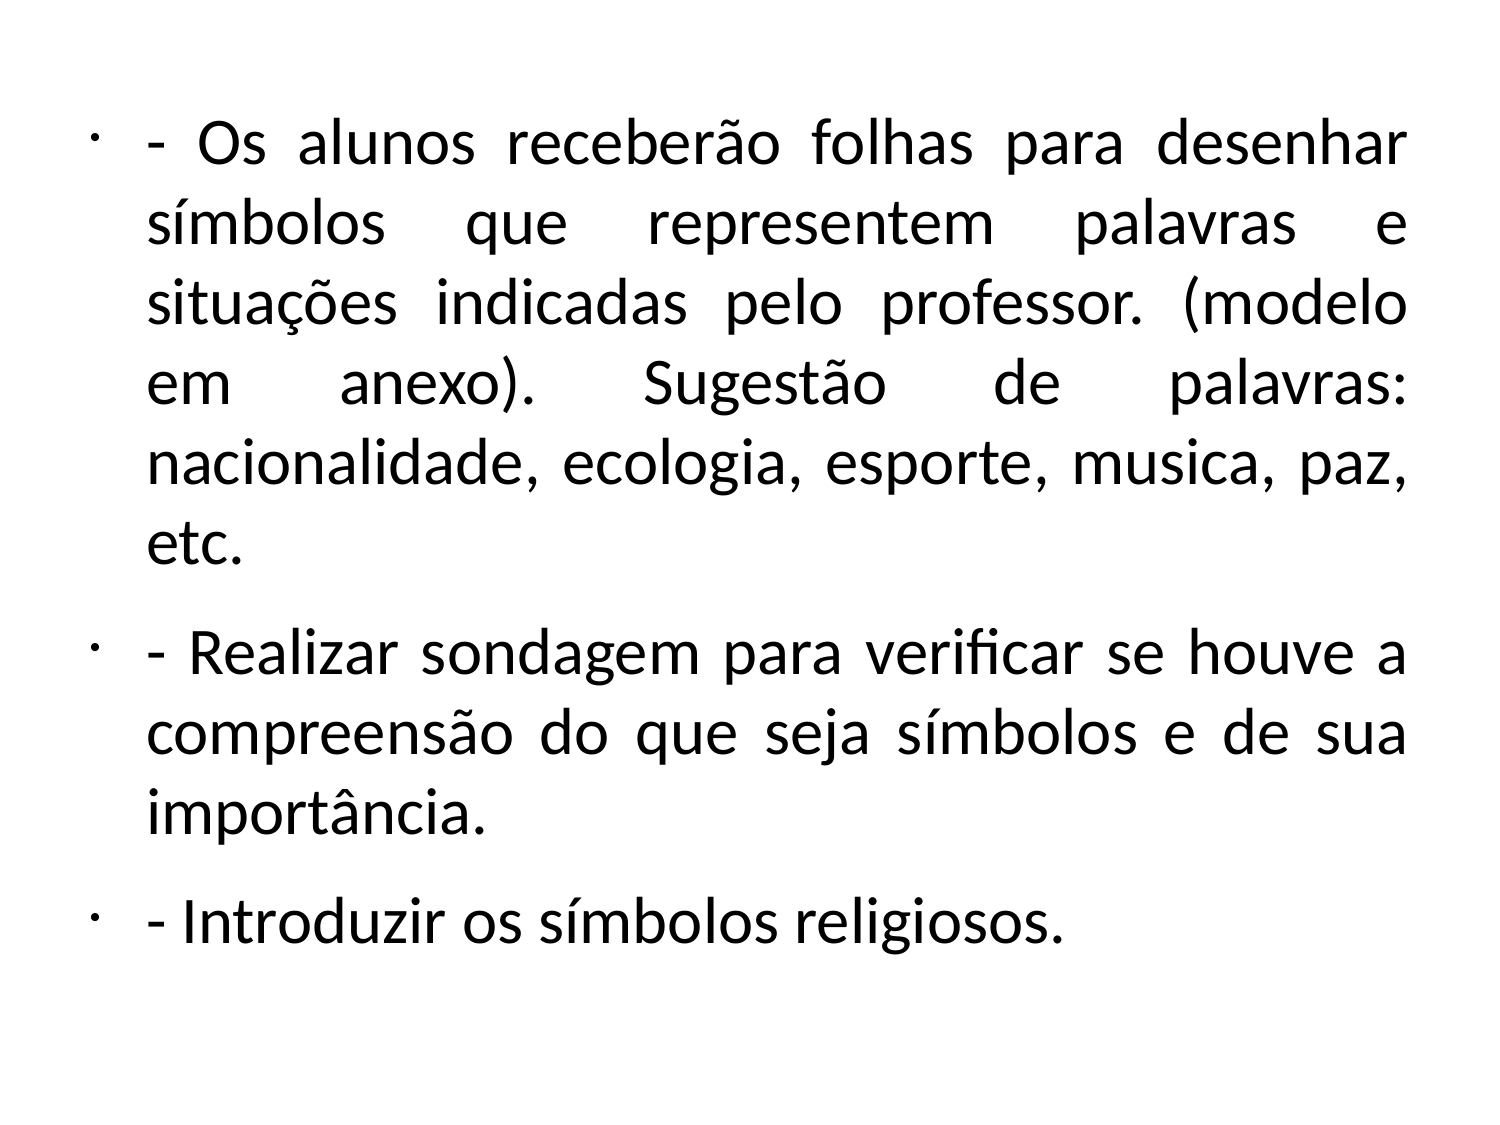

# - Os alunos receberão folhas para desenhar símbolos que representem palavras e situações indicadas pelo professor. (modelo em anexo). Sugestão de palavras: nacionalidade, ecologia, esporte, musica, paz, etc.
- Realizar sondagem para verificar se houve a compreensão do que seja símbolos e de sua importância.
- Introduzir os símbolos religiosos.